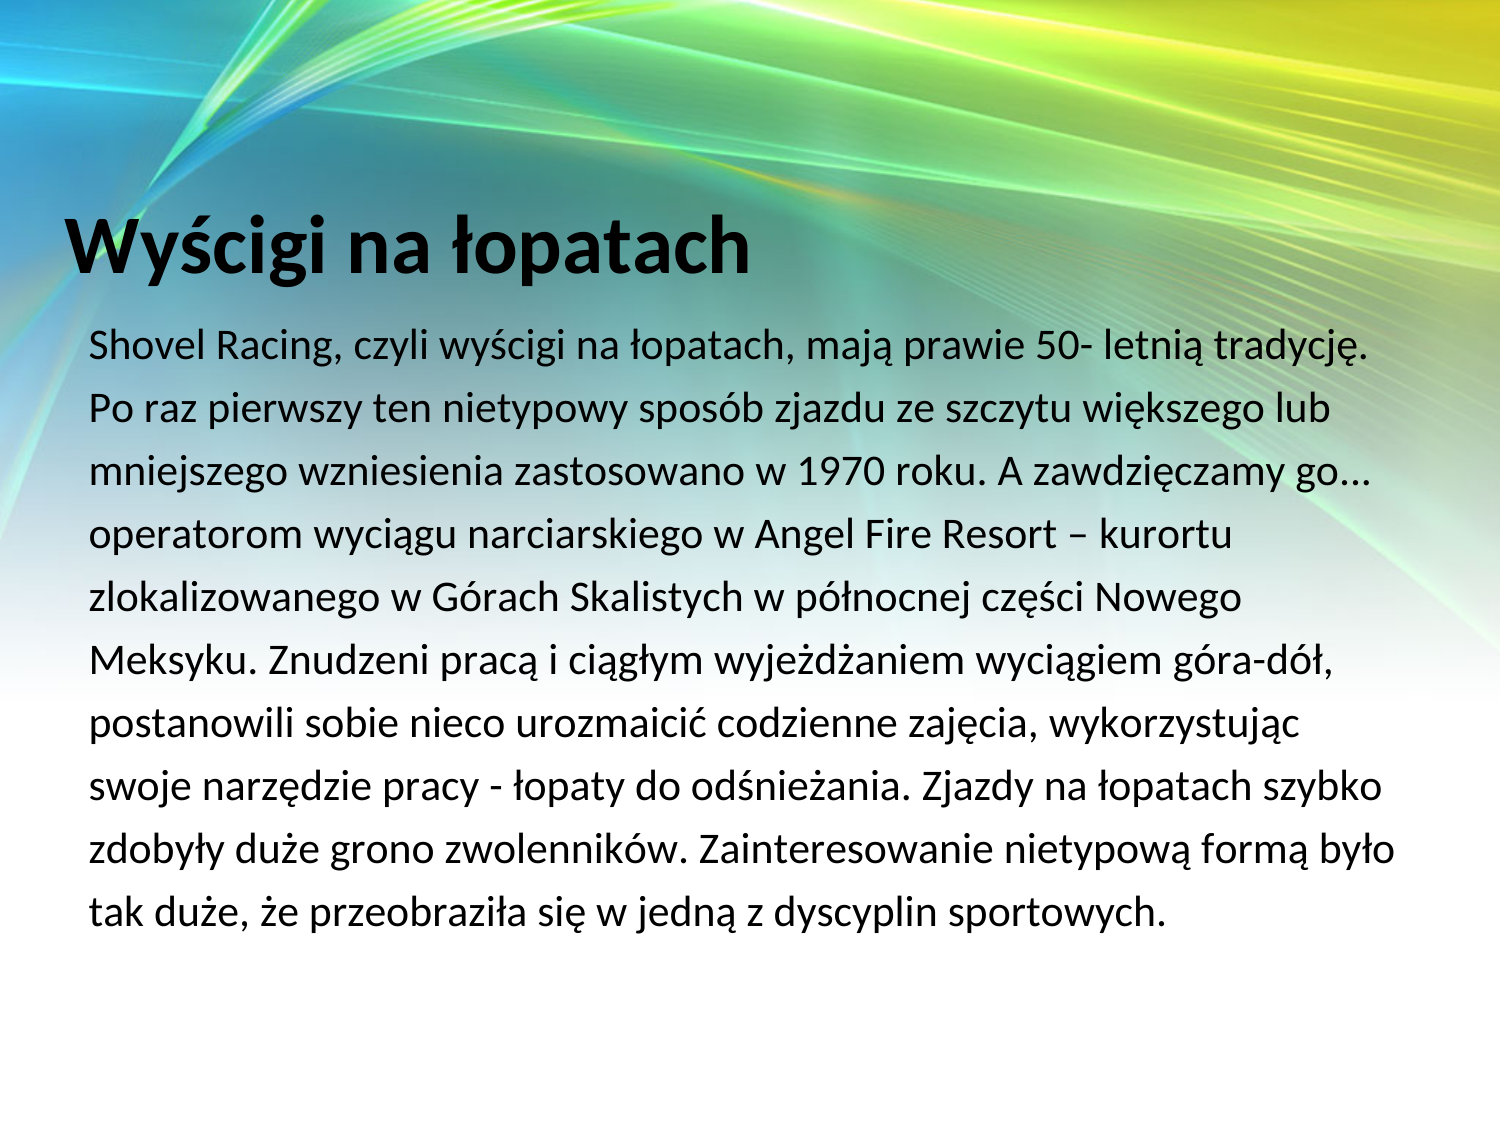

Wyścigi na łopatach
Shovel Racing, czyli wyścigi na łopatach, mają prawie 50- letnią tradycję. Po raz pierwszy ten nietypowy sposób zjazdu ze szczytu większego lub mniejszego wzniesienia zastosowano w 1970 roku. A zawdzięczamy go... operatorom wyciągu narciarskiego w Angel Fire Resort – kurortu zlokalizowanego w Górach Skalistych w północnej części Nowego Meksyku. Znudzeni pracą i ciągłym wyjeżdżaniem wyciągiem góra-dół, postanowili sobie nieco urozmaicić codzienne zajęcia, wykorzystując swoje narzędzie pracy - łopaty do odśnieżania. Zjazdy na łopatach szybko zdobyły duże grono zwolenników. Zainteresowanie nietypową formą było tak duże, że przeobraziła się w jedną z dyscyplin sportowych.